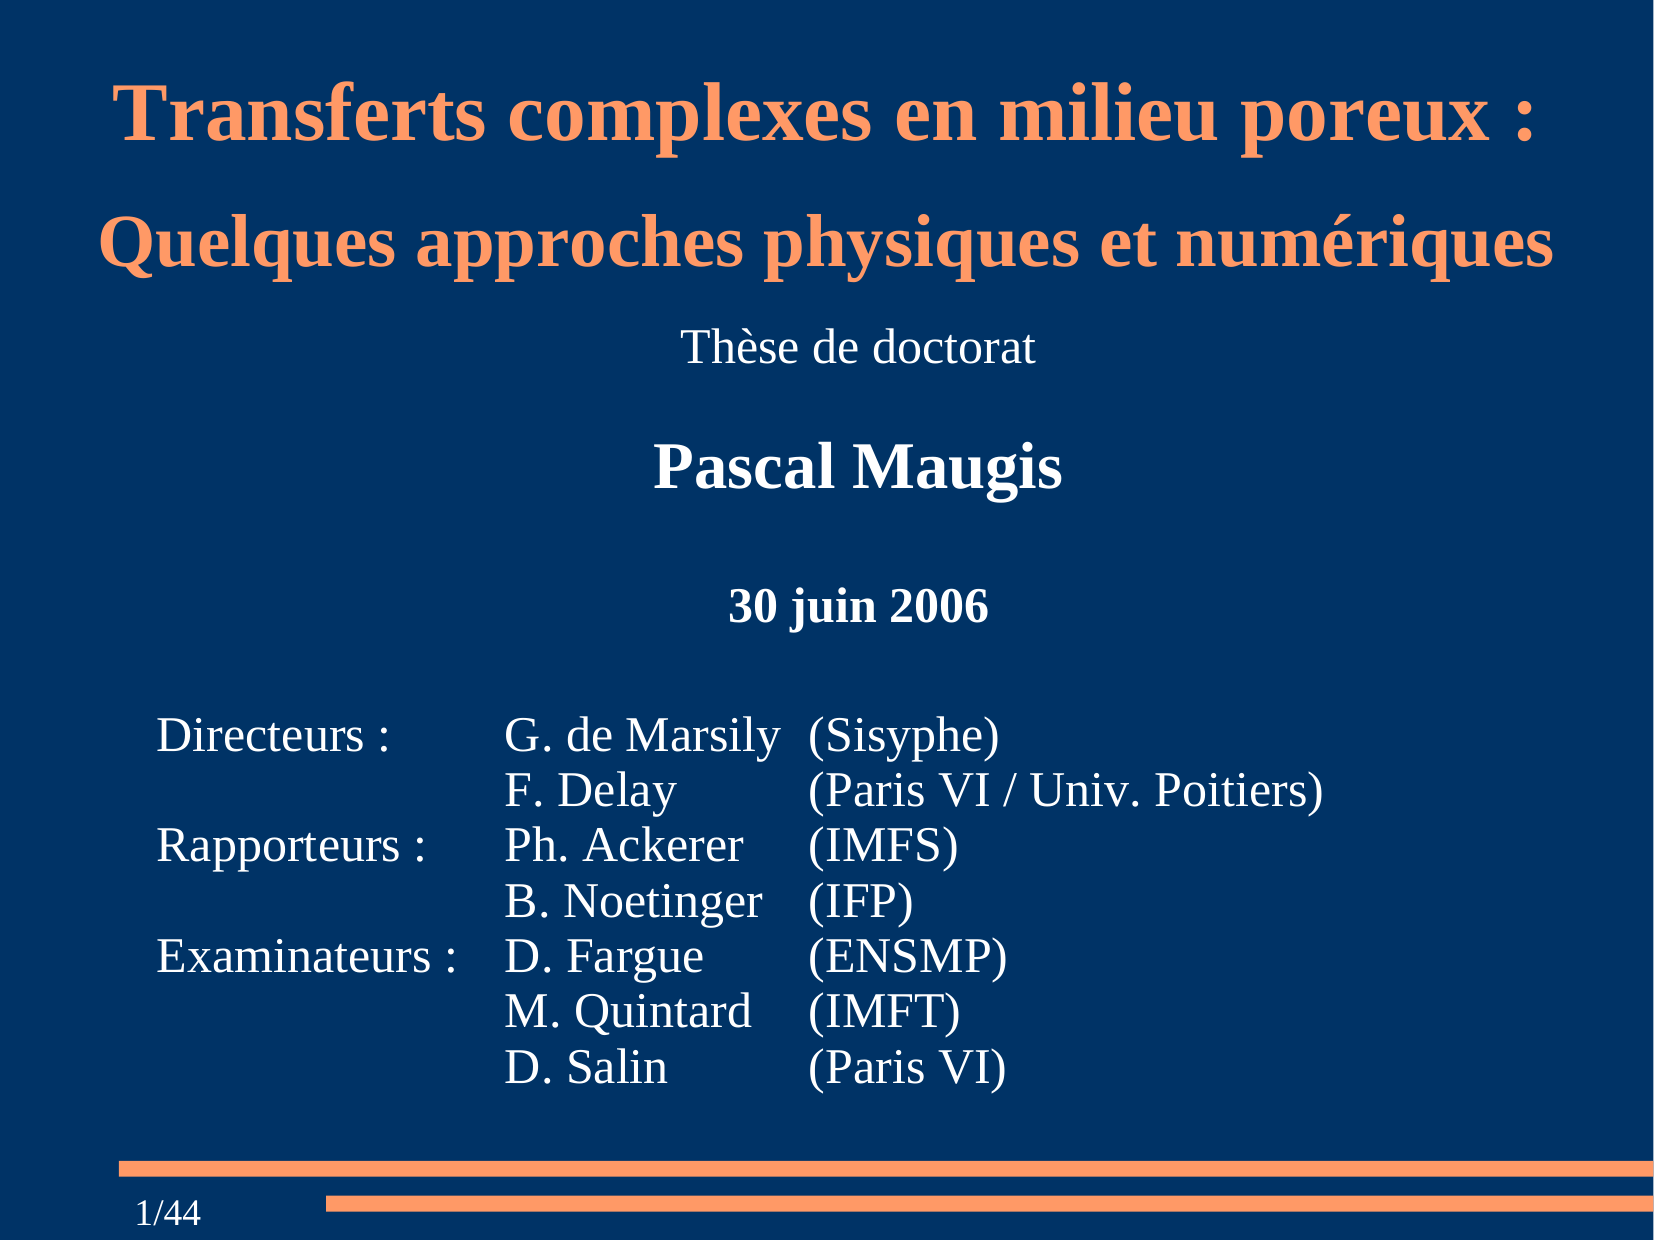

# Transferts complexes en milieu poreux : Quelques approches physiques et numériques
Thèse de doctorat
Pascal Maugis
30 juin 2006
Directeurs : 	G. de Marsily 	(Sisyphe)
	F. Delay 	(Paris VI / Univ. Poitiers)
Rapporteurs :	Ph. Ackerer 	(IMFS)
	B. Noetinger 	(IFP)
Examinateurs : 	D. Fargue 	(ENSMP)
	M. Quintard 	(IMFT)
	D. Salin 	(Paris VI)